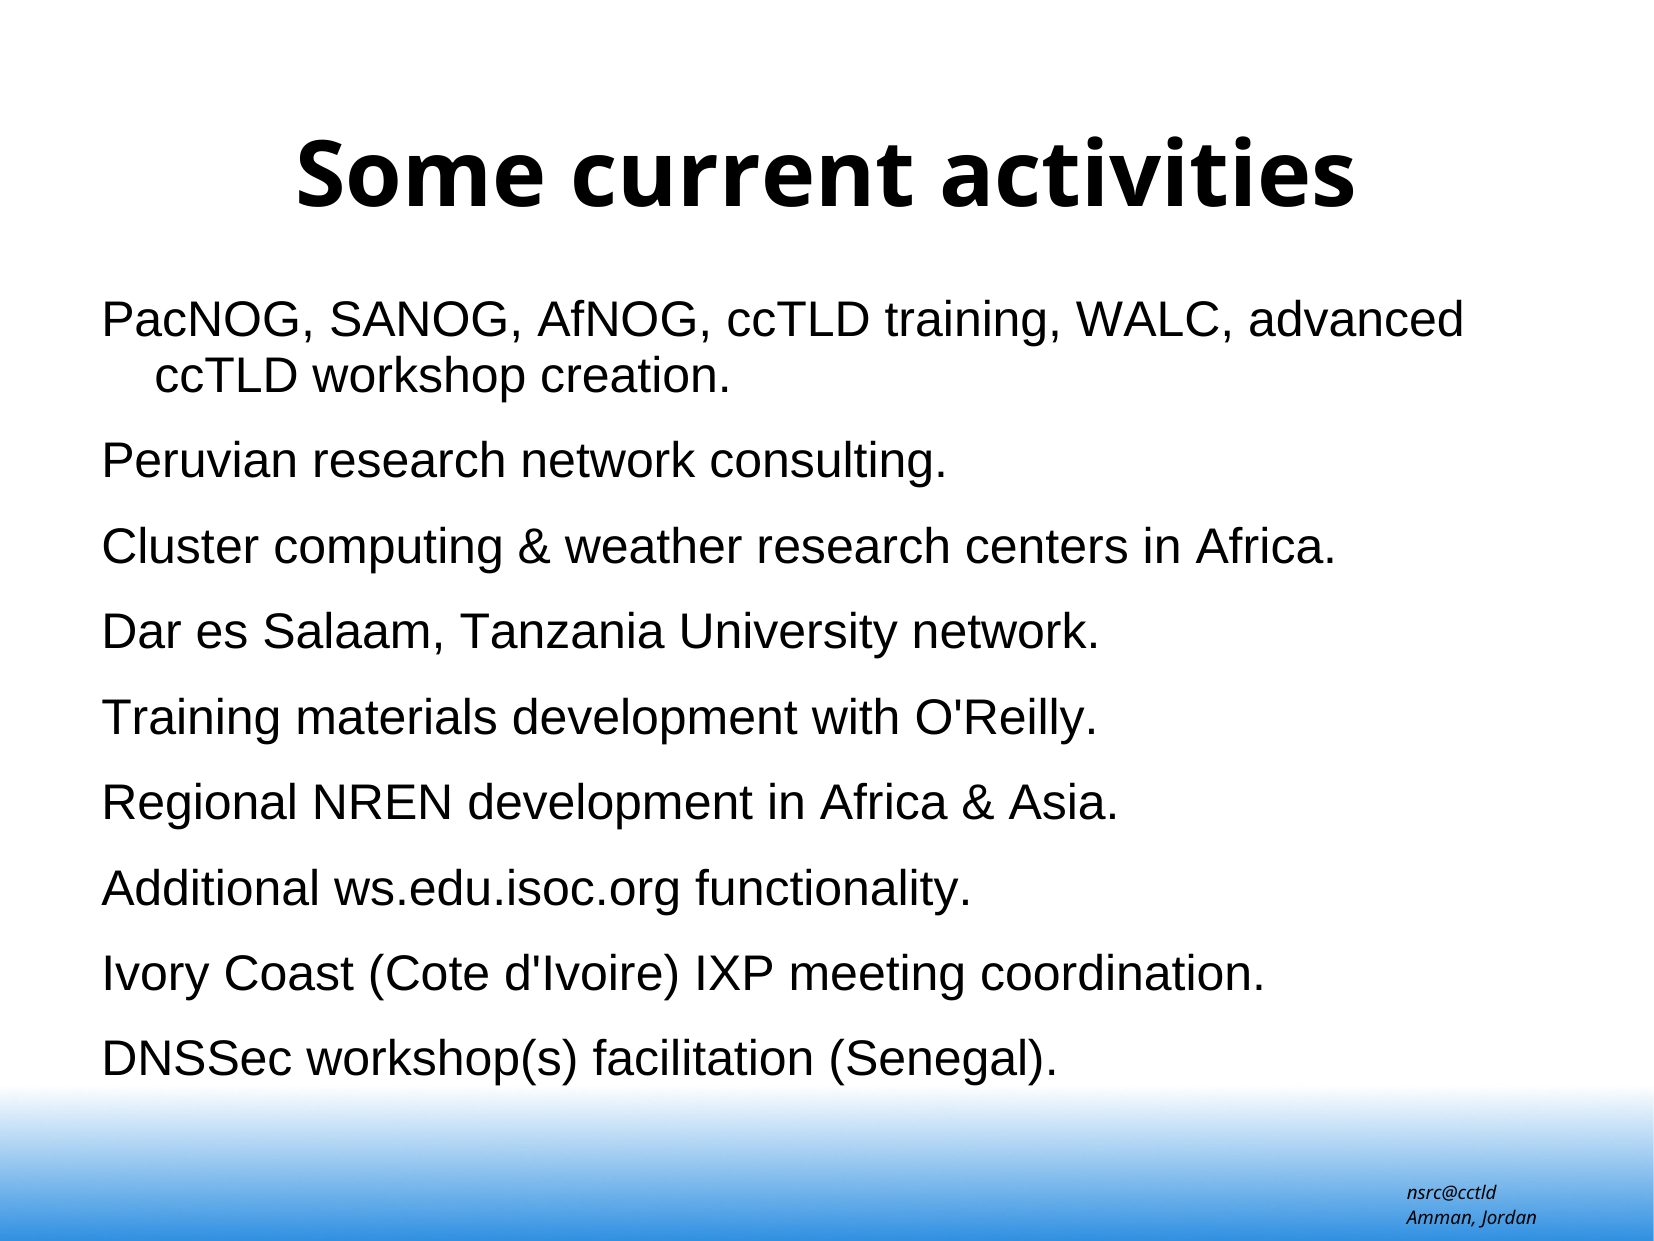

# Some current activities
PacNOG, SANOG, AfNOG, ccTLD training, WALC, advanced ccTLD workshop creation.
Peruvian research network consulting.
Cluster computing & weather research centers in Africa.
Dar es Salaam, Tanzania University network.
Training materials development with O'Reilly.
Regional NREN development in Africa & Asia.
Additional ws.edu.isoc.org functionality.
Ivory Coast (Cote d'Ivoire) IXP meeting coordination.
DNSSec workshop(s) facilitation (Senegal).